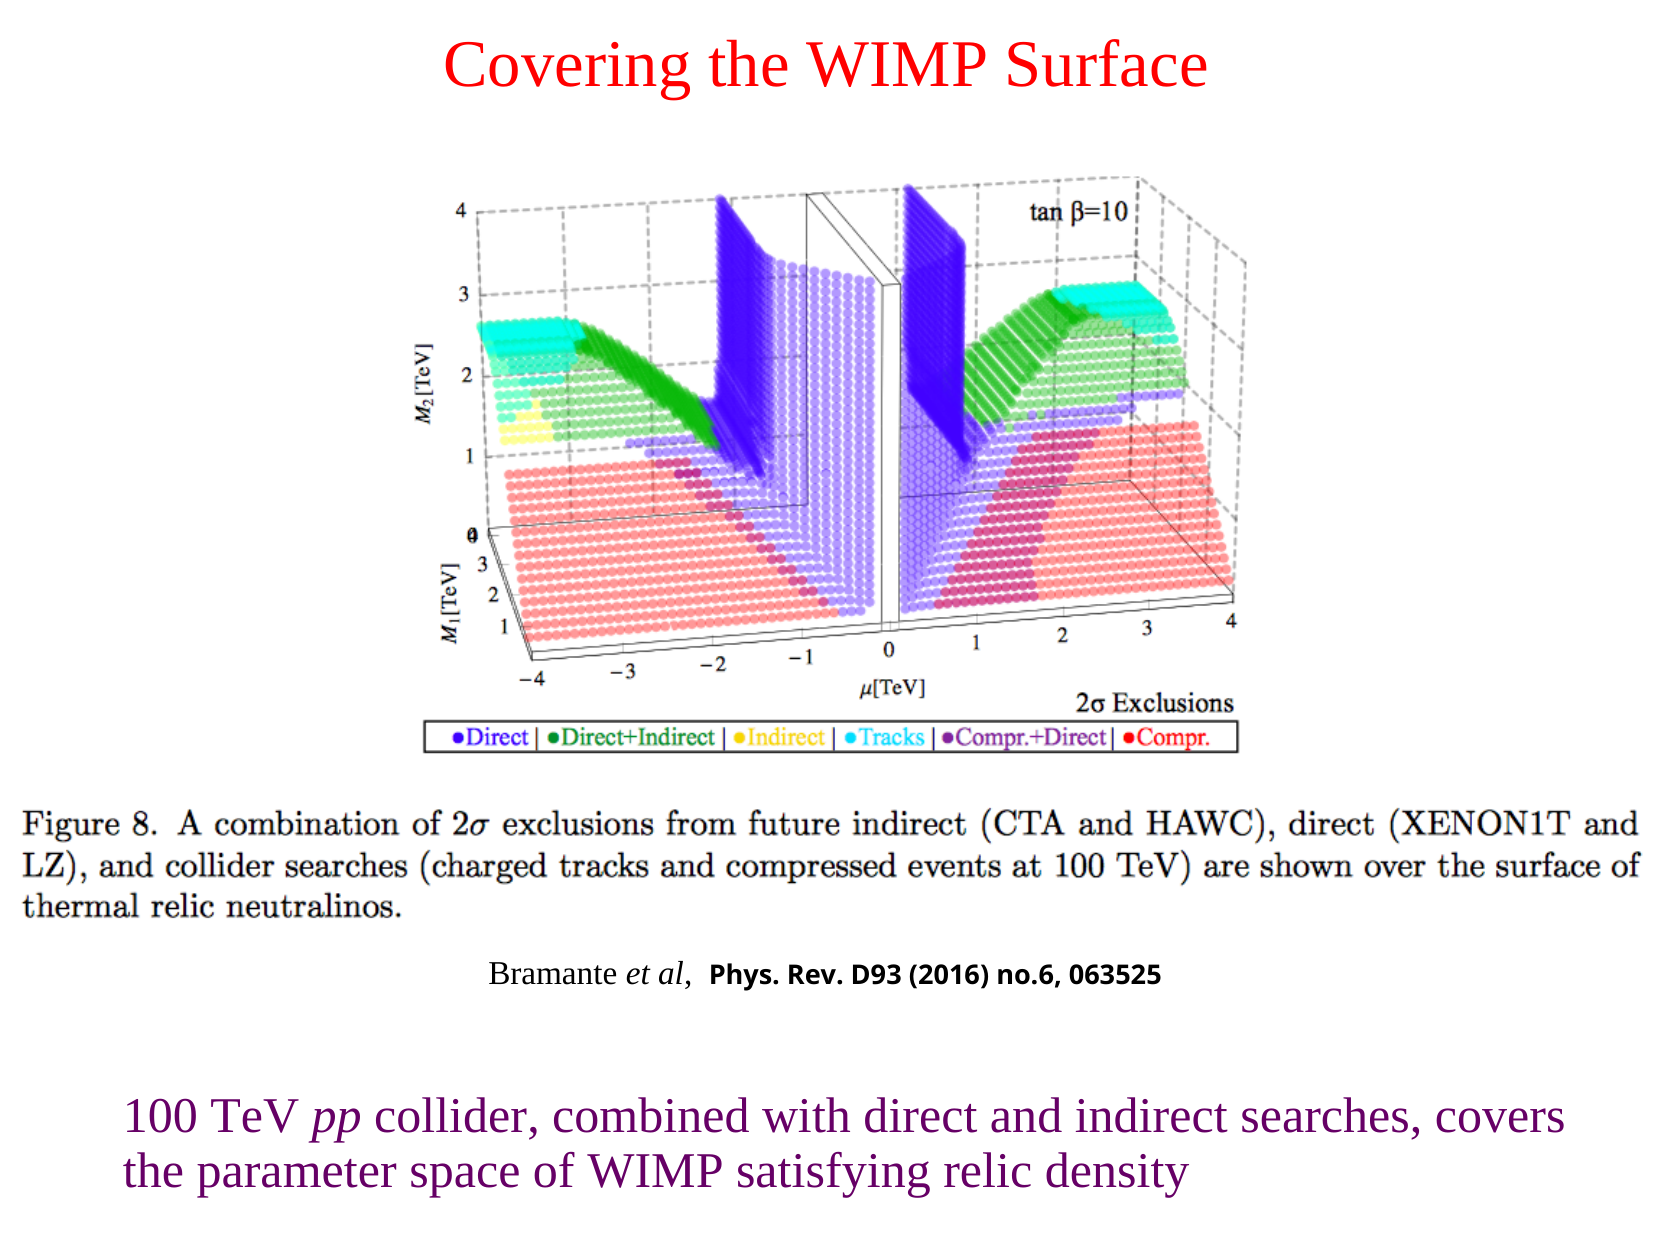

# Covering the WIMP Surface
Bramante et al, Phys. Rev. D93 (2016) no.6, 063525
100 TeV pp collider, combined with direct and indirect searches, covers the parameter space of WIMP satisfying relic density